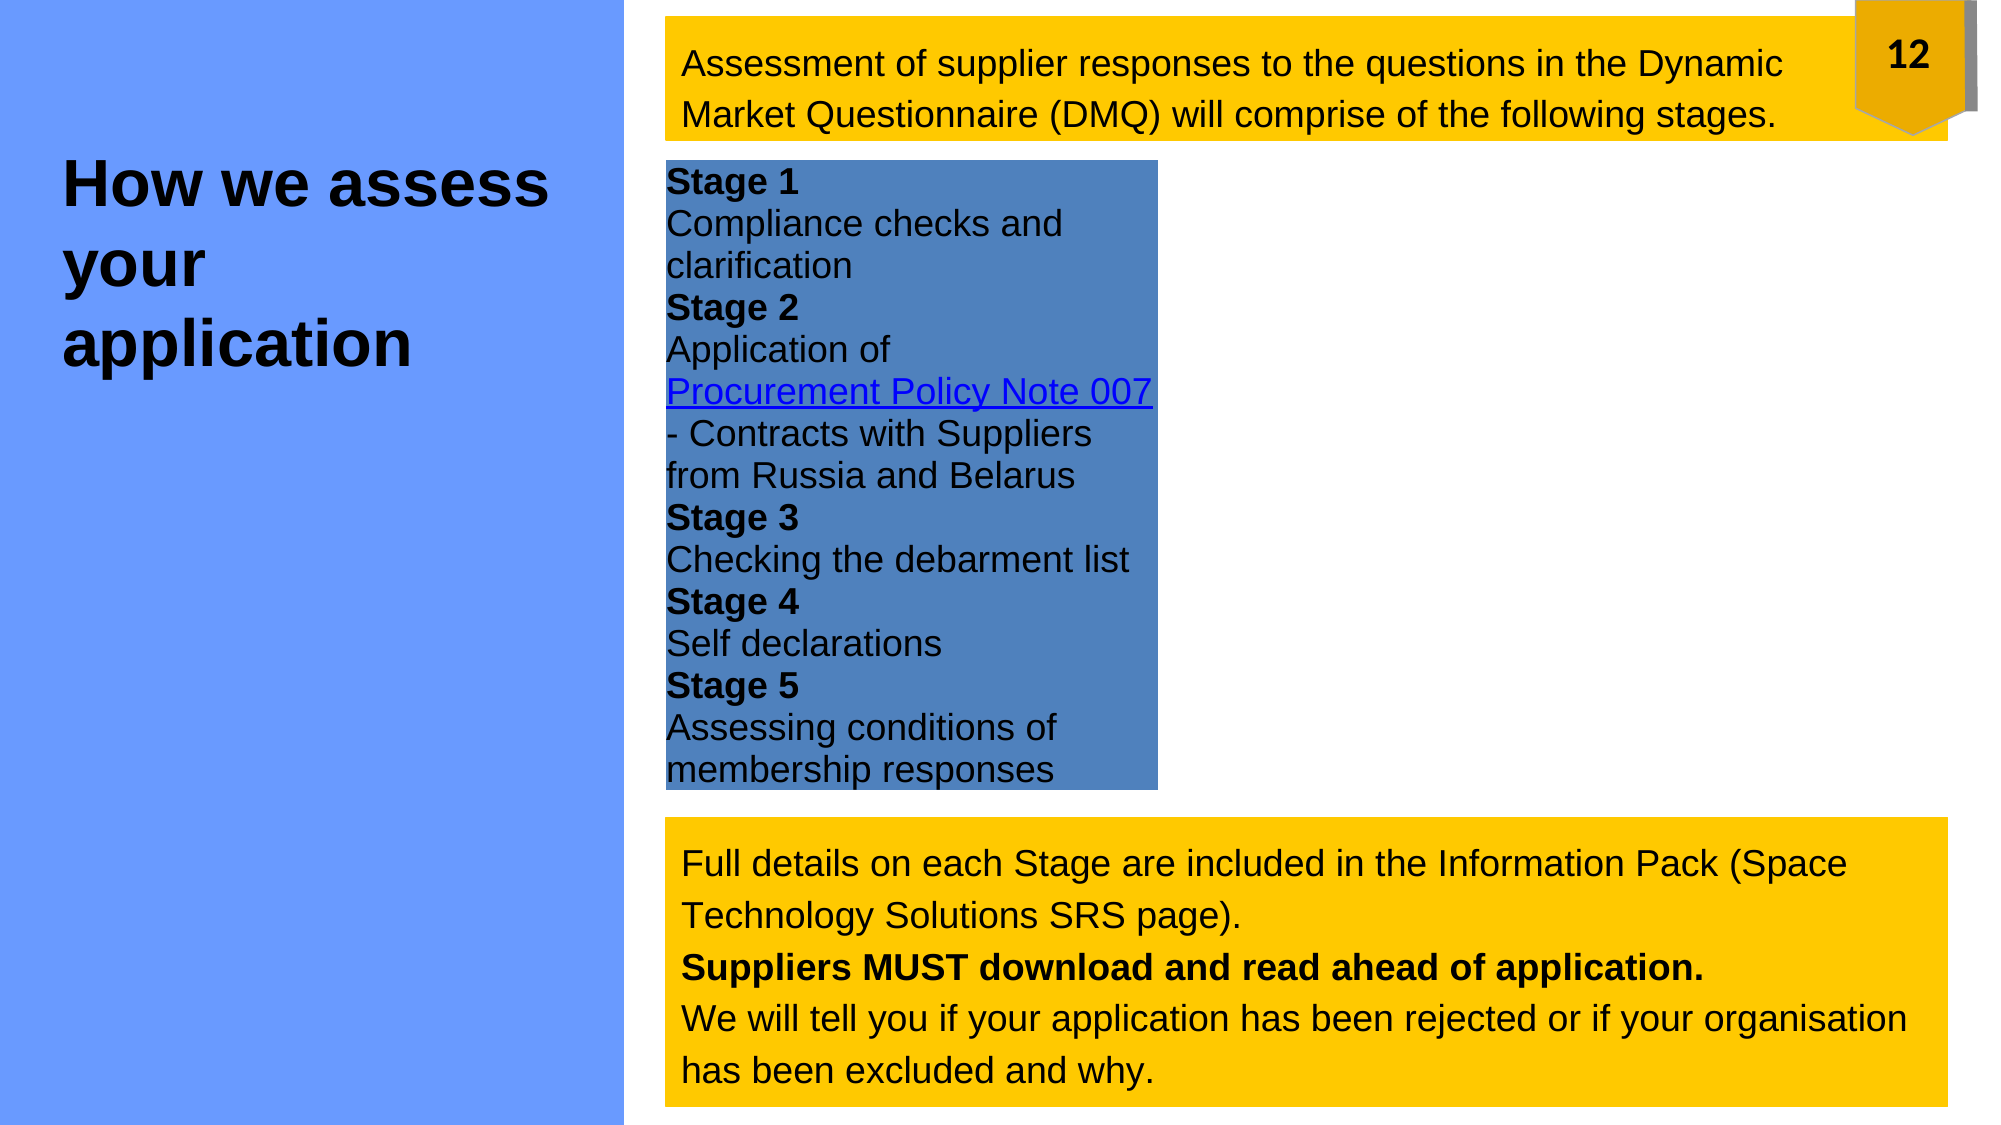

12
Assessment of supplier responses to the questions in the Dynamic Market Questionnaire (DMQ) will comprise of the following stages.
# How we assess your application
| Stage 1 Compliance checks and clarification |
| --- |
| Stage 2 Application of Procurement Policy Note 007 - Contracts with Suppliers from Russia and Belarus |
| Stage 3 Checking the debarment list |
| Stage 4 Self declarations |
| Stage 5 Assessing conditions of membership responses |
Full details on each Stage are included in the Information Pack (Space Technology Solutions SRS page).
Suppliers MUST download and read ahead of application.
We will tell you if your application has been rejected or if your organisation has been excluded and why.